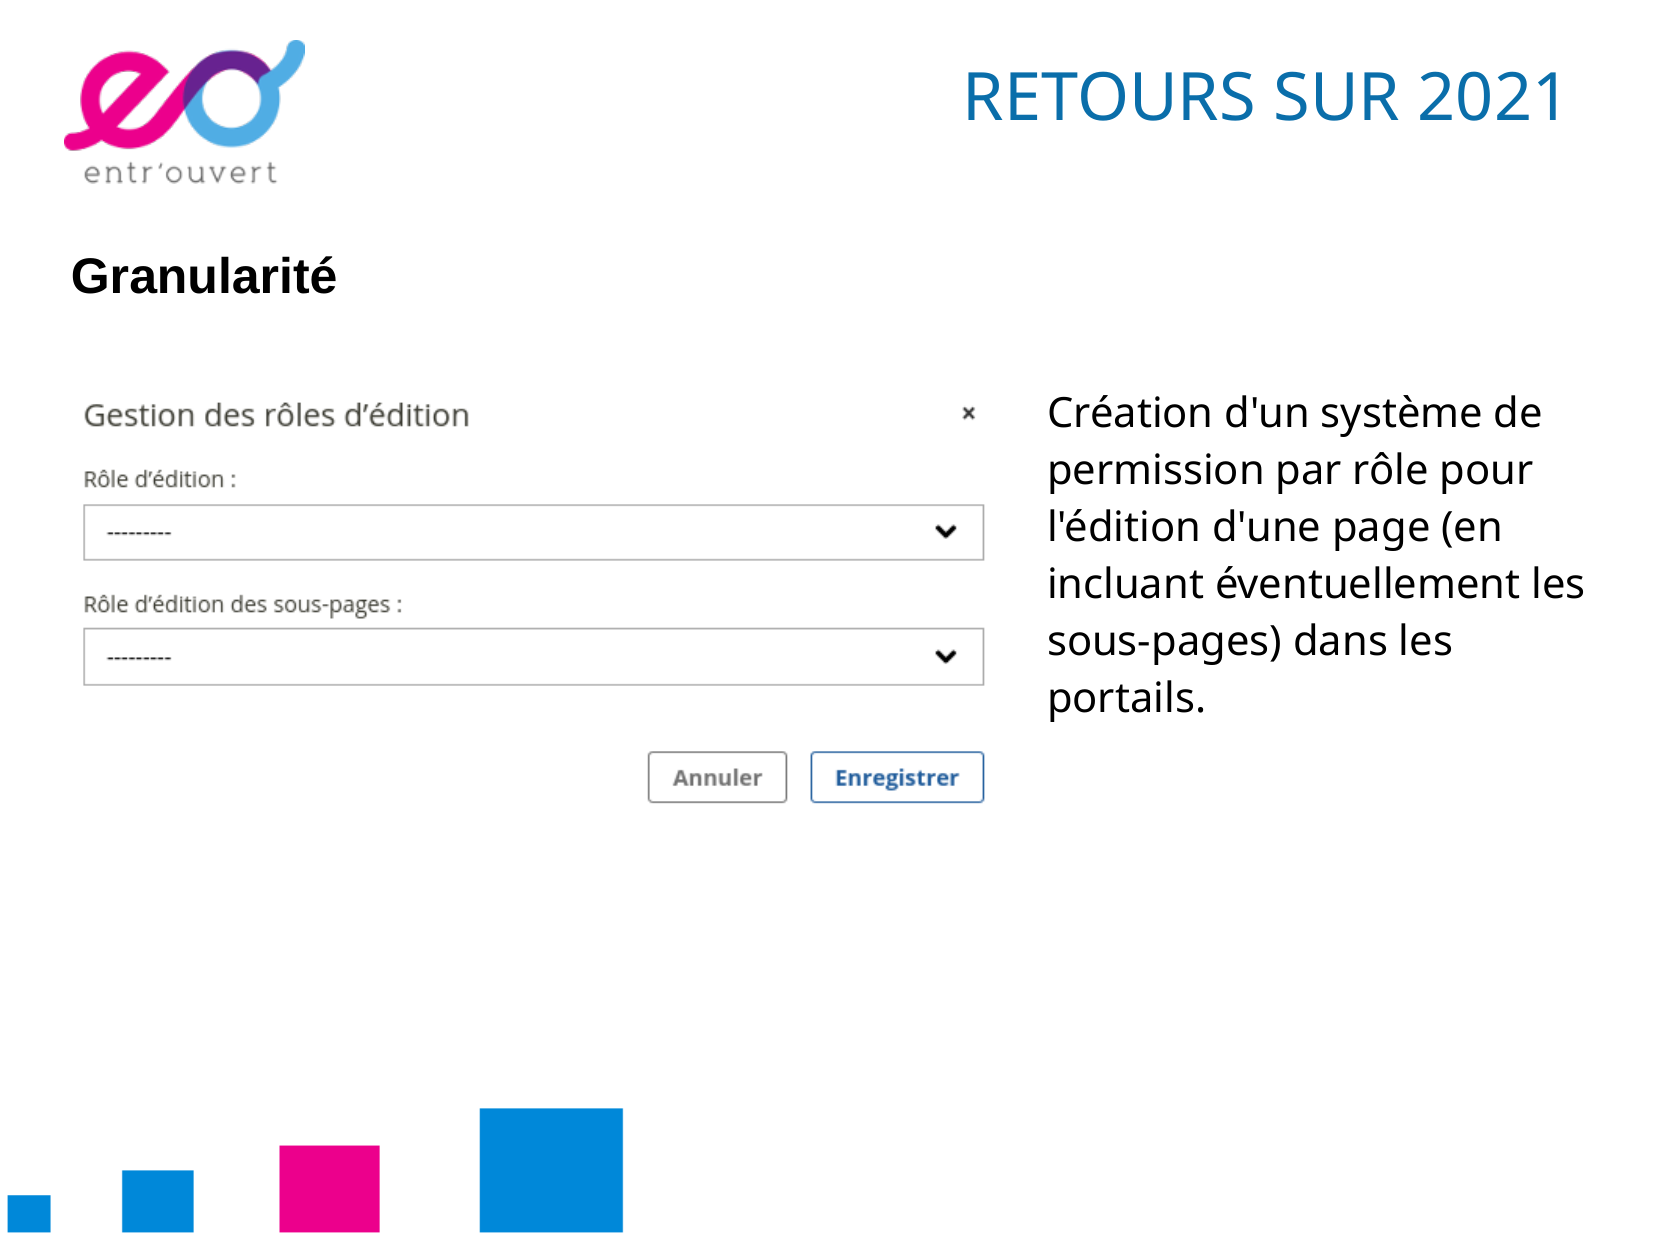

# retours sur 2021
Granularité
Création d'un système de permission par rôle pour l'édition d'une page (en incluant éventuellement les sous-pages) dans les portails.